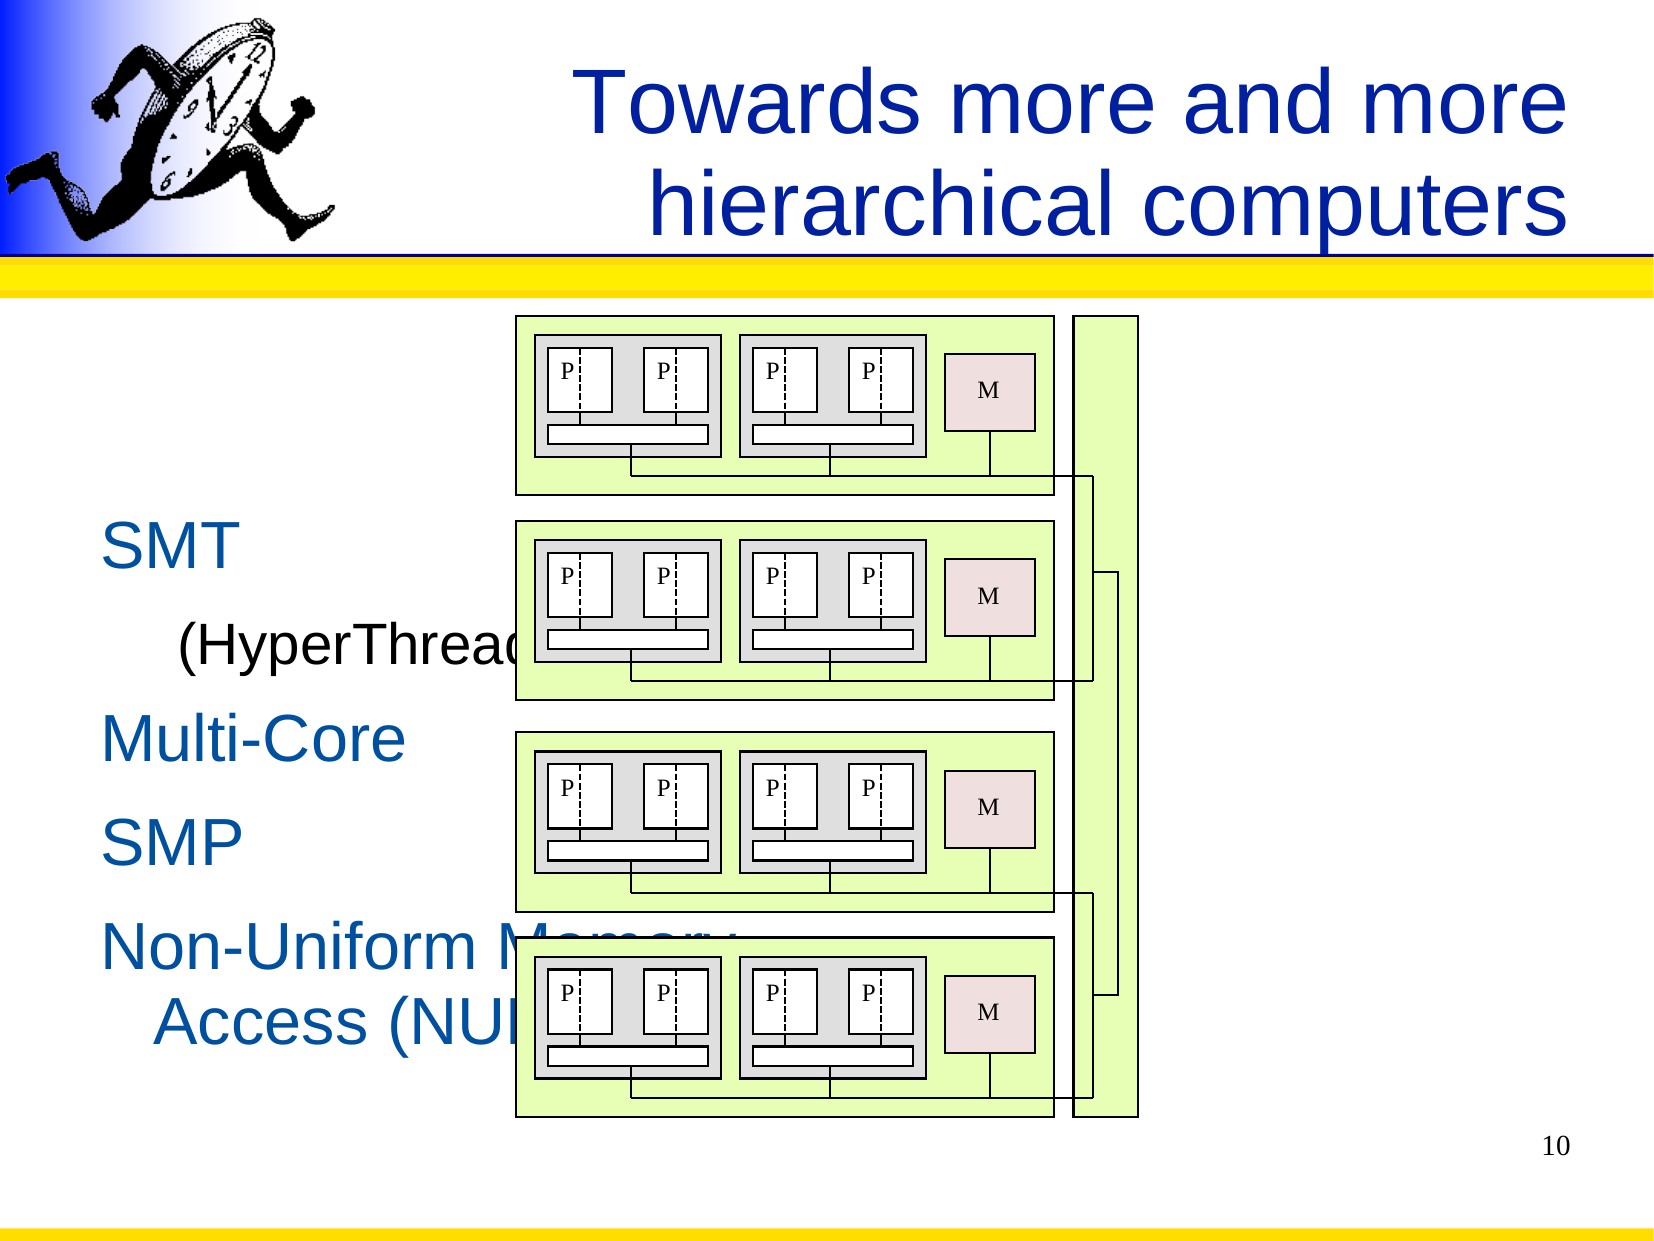

# Towards more and more hierarchical computers
SMT
(HyperThreading)
Multi-Core
SMP
Non-Uniform Memory Access (NUMA)
10